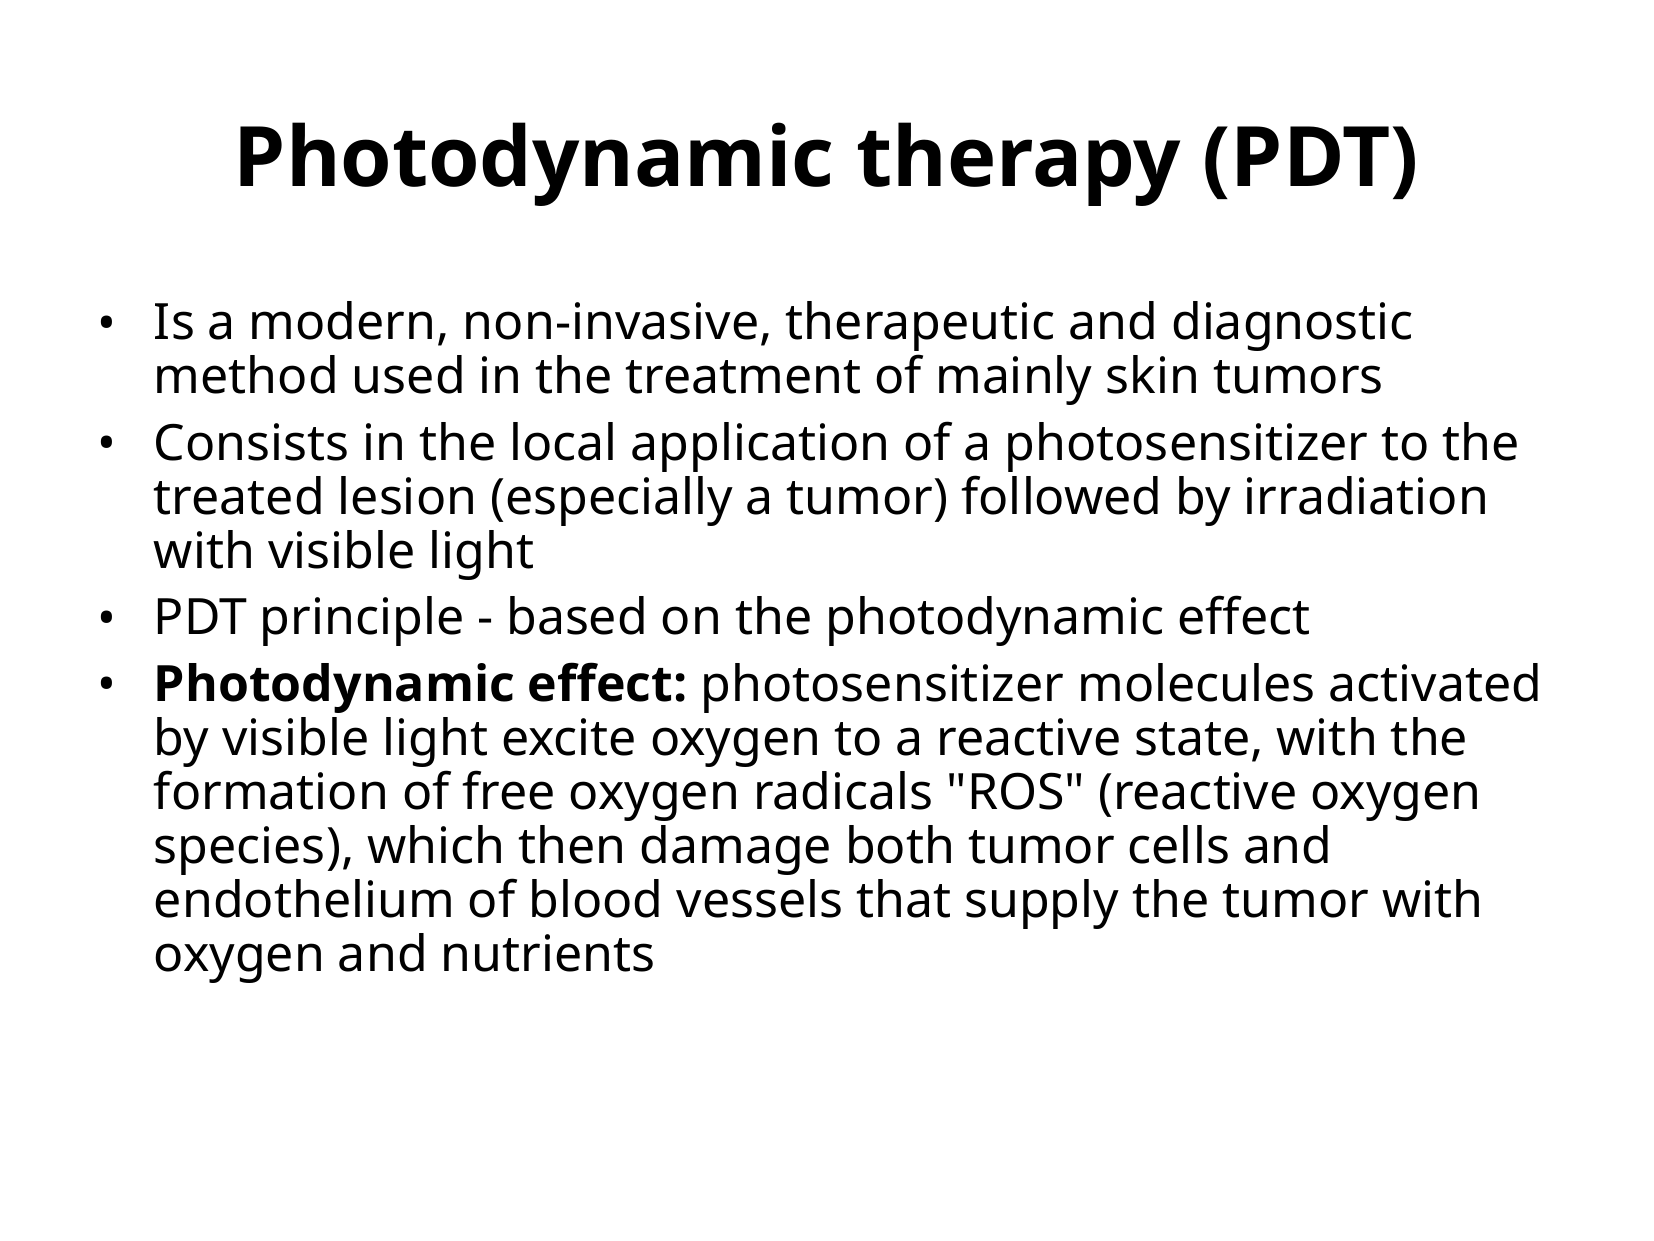

# Photodynamic therapy (PDT)
Is a modern, non-invasive, therapeutic and diagnostic method used in the treatment of mainly skin tumors
Consists in the local application of a photosensitizer to the treated lesion (especially a tumor) followed by irradiation with visible light
PDT principle - based on the photodynamic effect
Photodynamic effect: photosensitizer molecules activated by visible light excite oxygen to a reactive state, with the formation of free oxygen radicals "ROS" (reactive oxygen species), which then damage both tumor cells and endothelium of blood vessels that supply the tumor with oxygen and nutrients